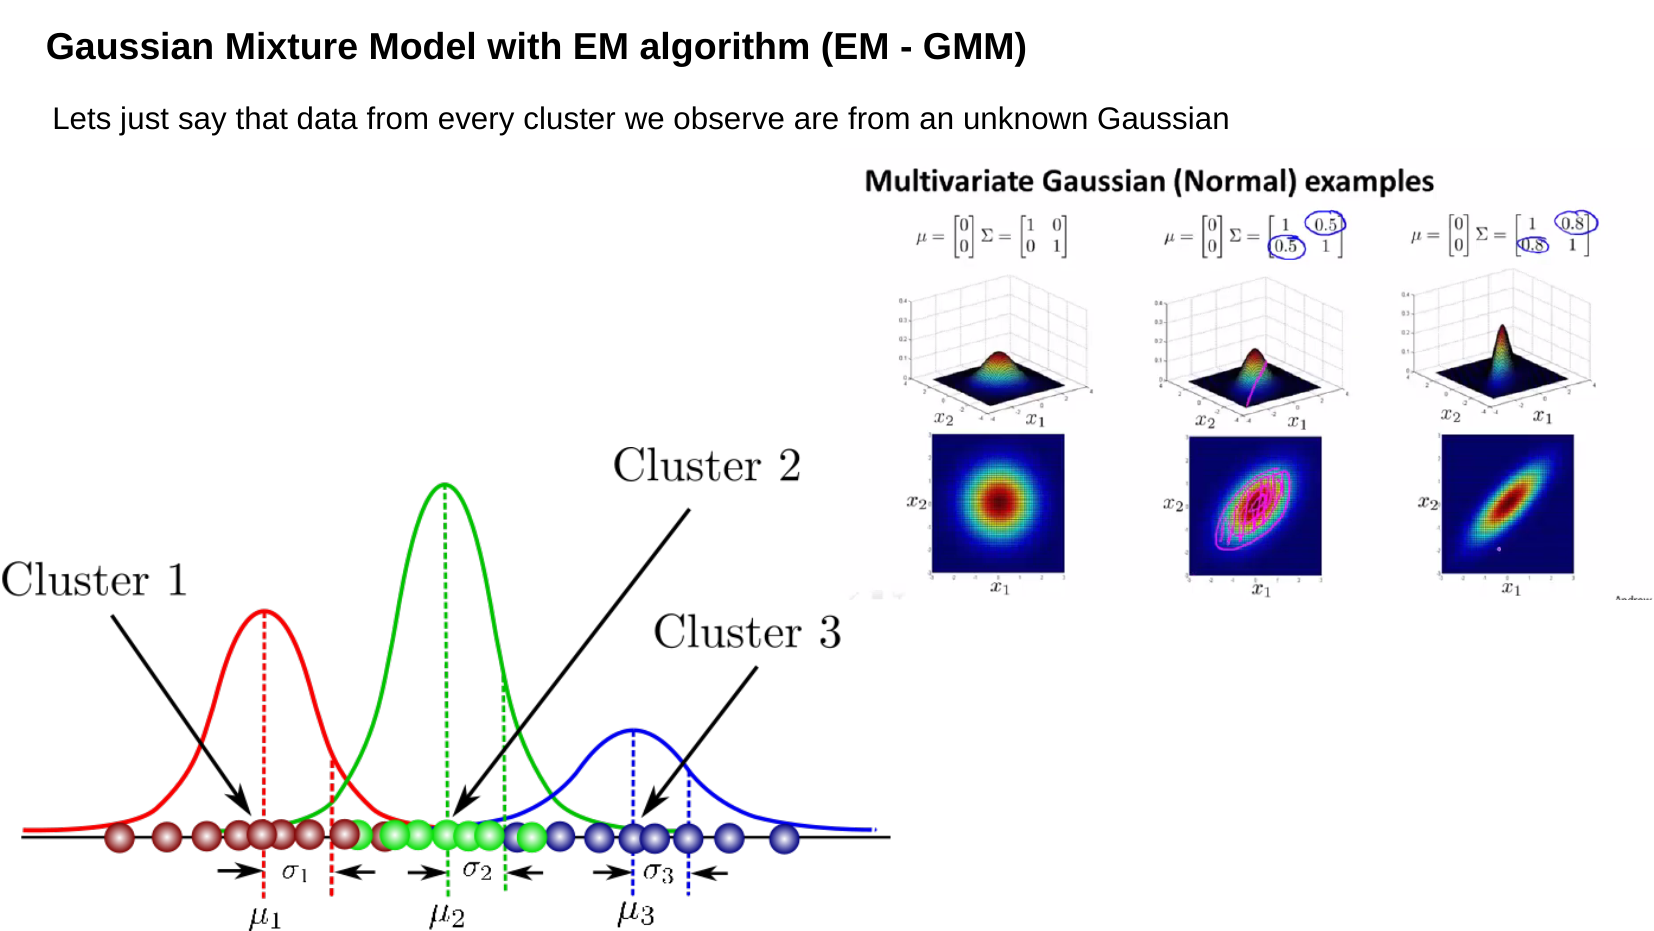

Gaussian Mixture Model with EM algorithm (EM - GMM)
Lets just say that data from every cluster we observe are from an unknown Gaussian